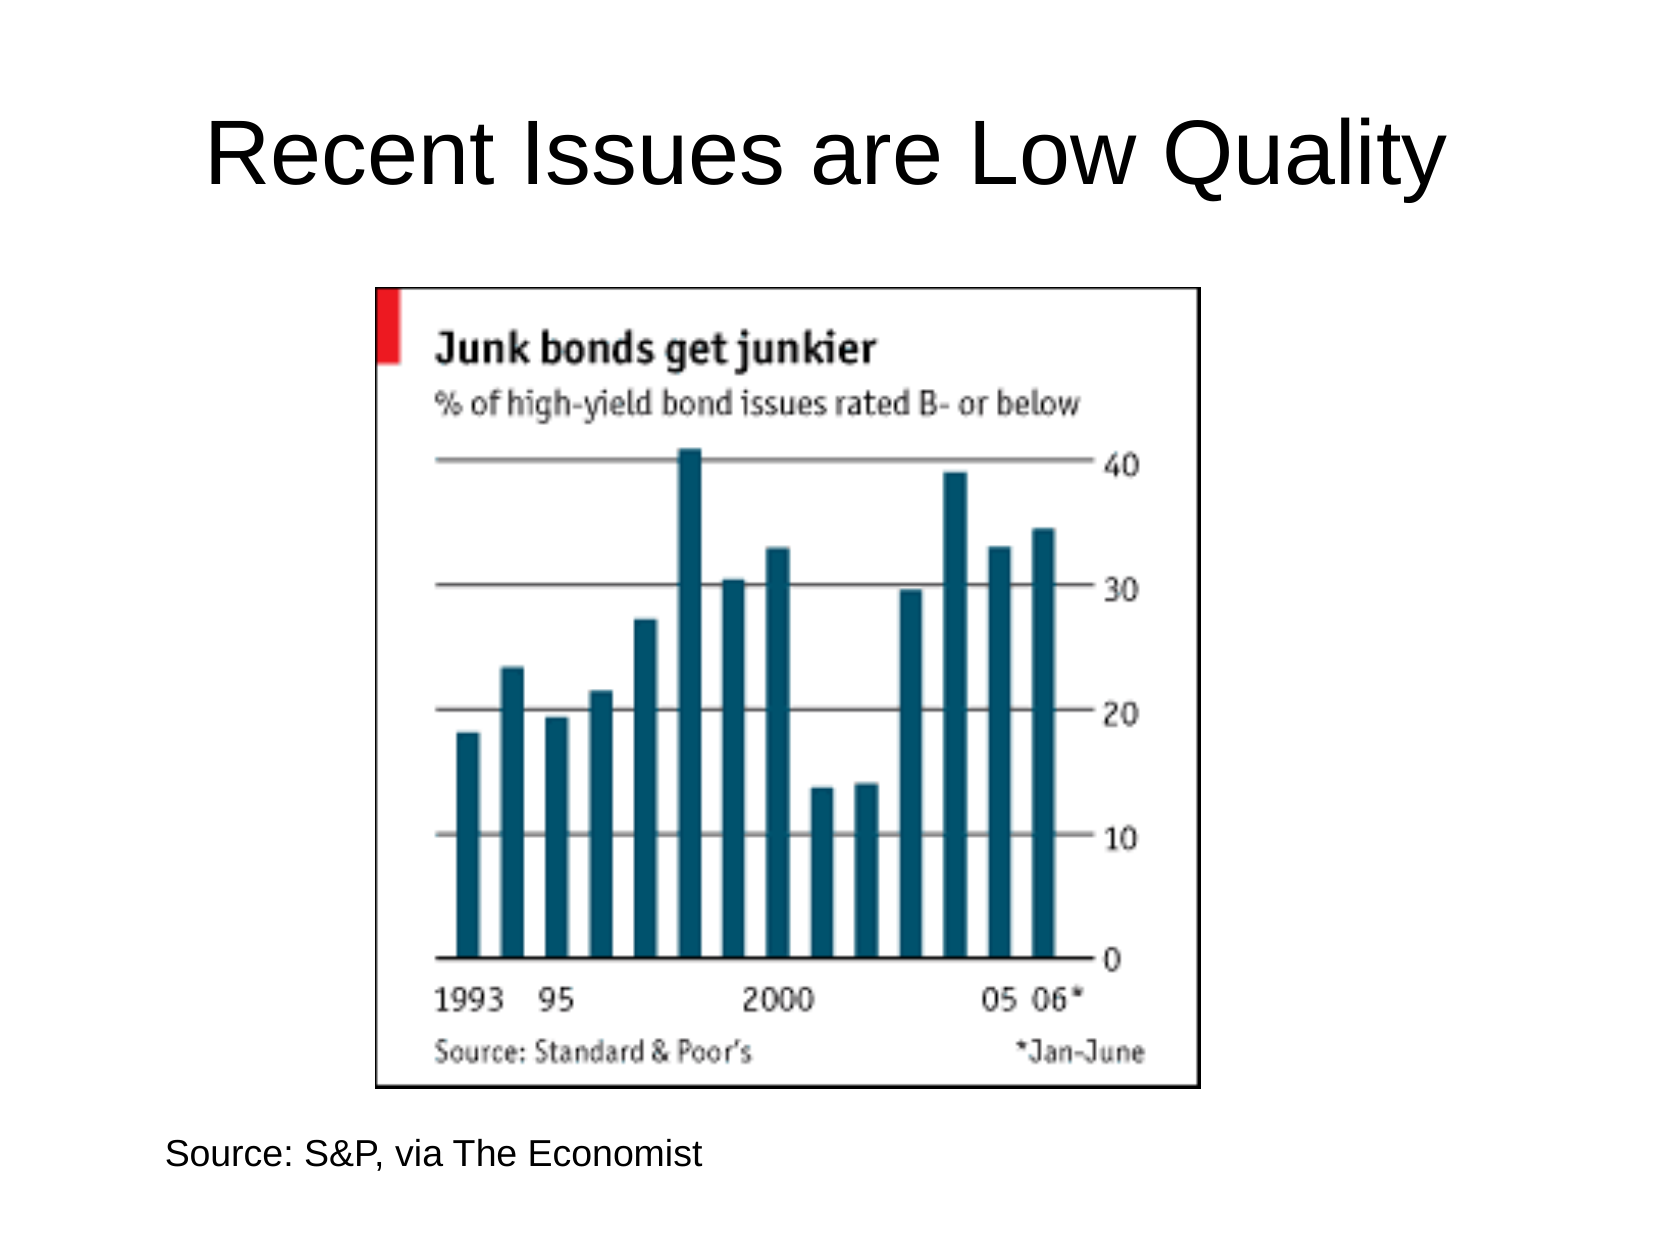

# Recent Issues are Low Quality
Source: S&P, via The Economist